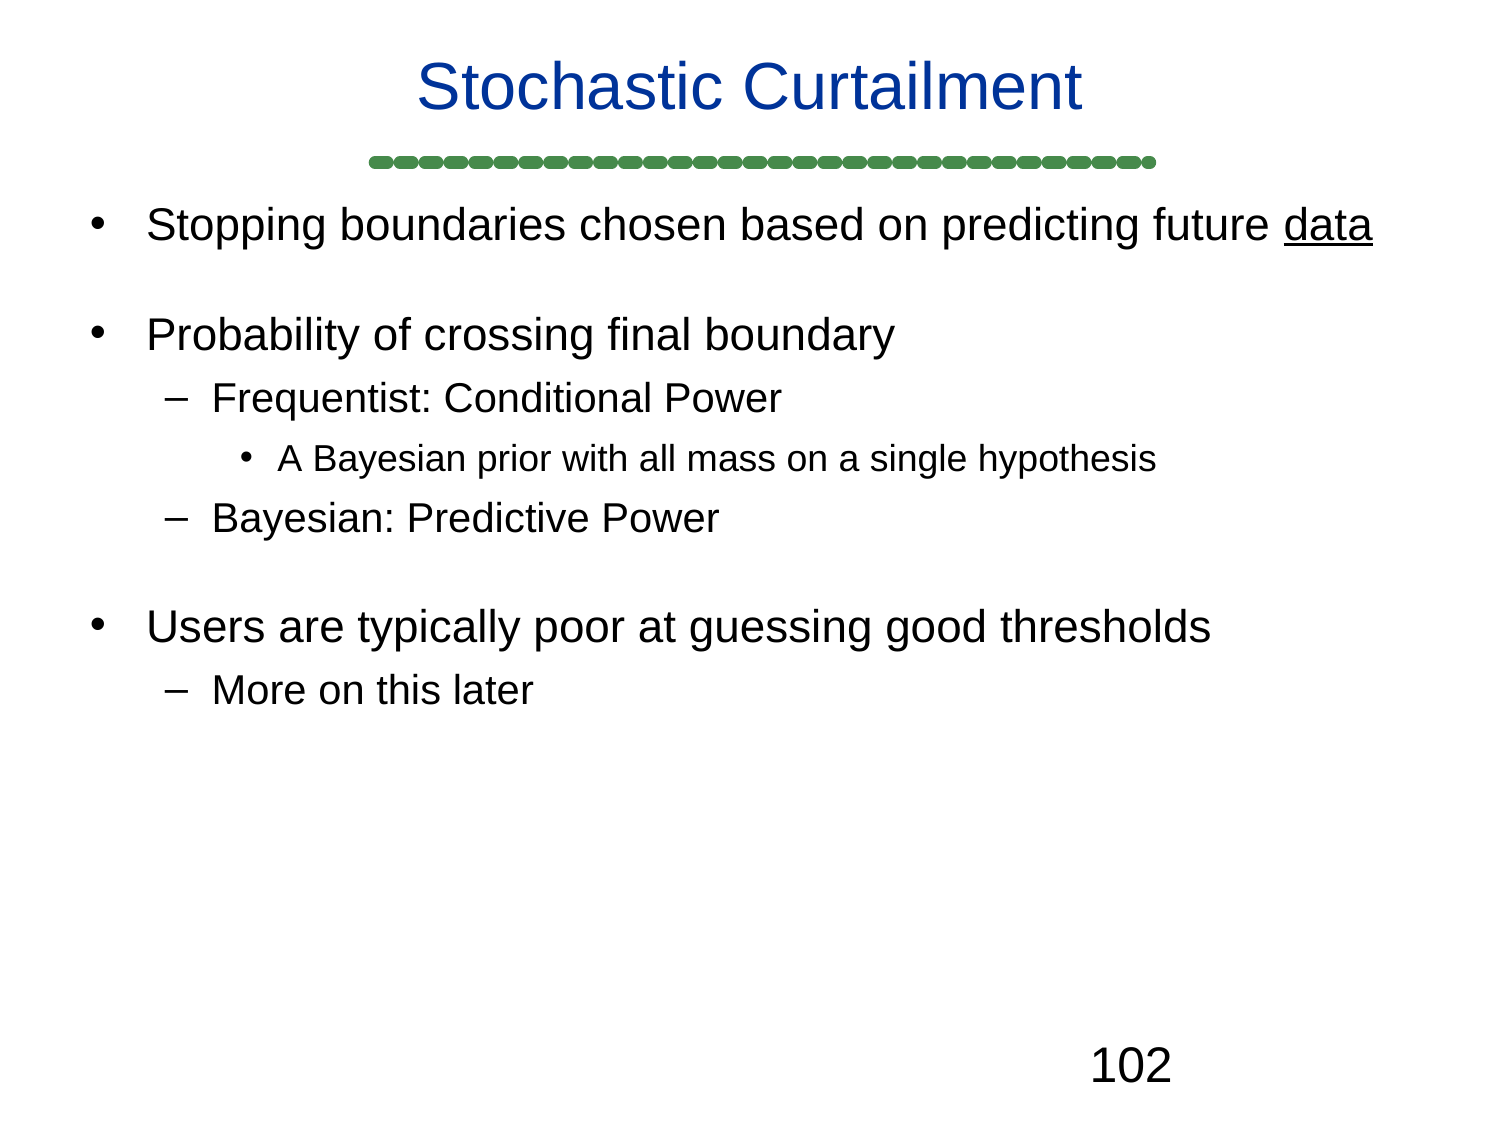

# Stochastic Curtailment
Stopping boundaries chosen based on predicting future data
Probability of crossing final boundary
Frequentist: Conditional Power
A Bayesian prior with all mass on a single hypothesis
Bayesian: Predictive Power
Users are typically poor at guessing good thresholds
More on this later
102